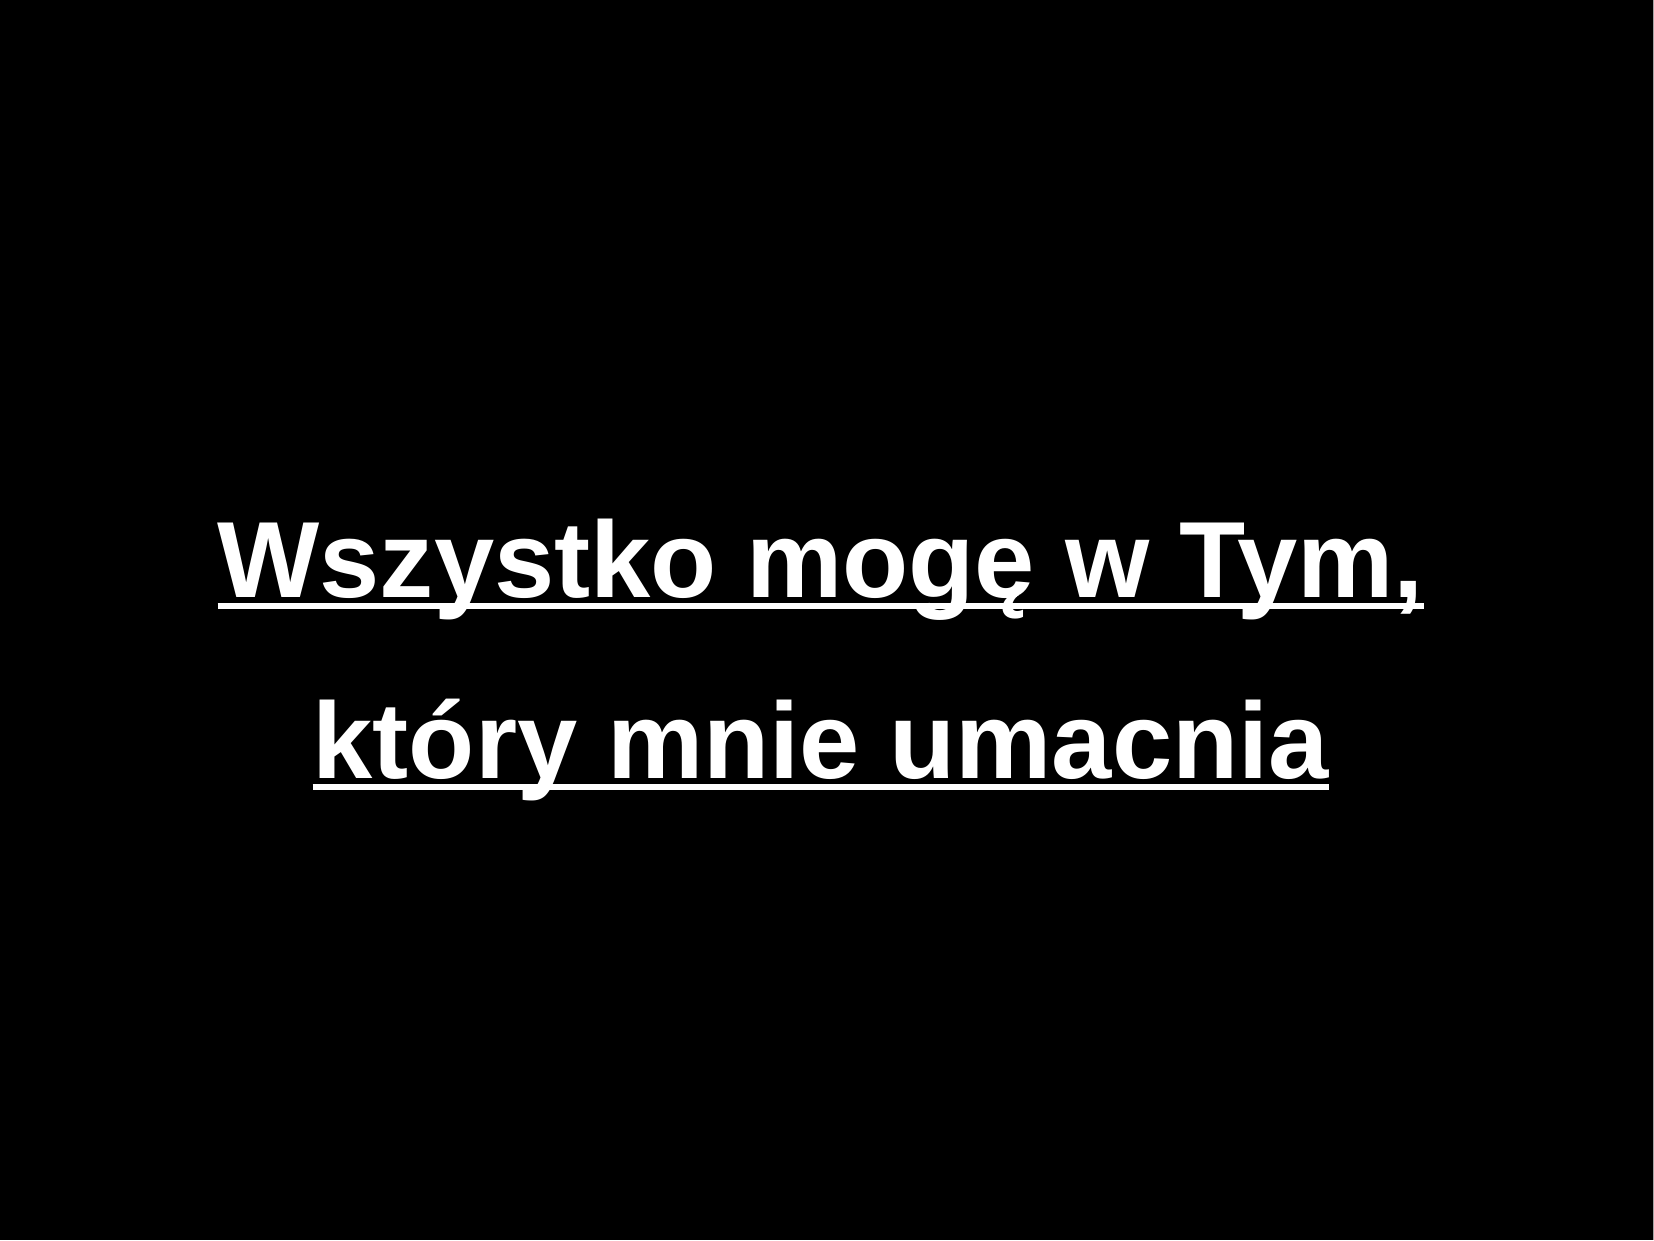

# Wszystko mogę w Tym,
który mnie umacnia